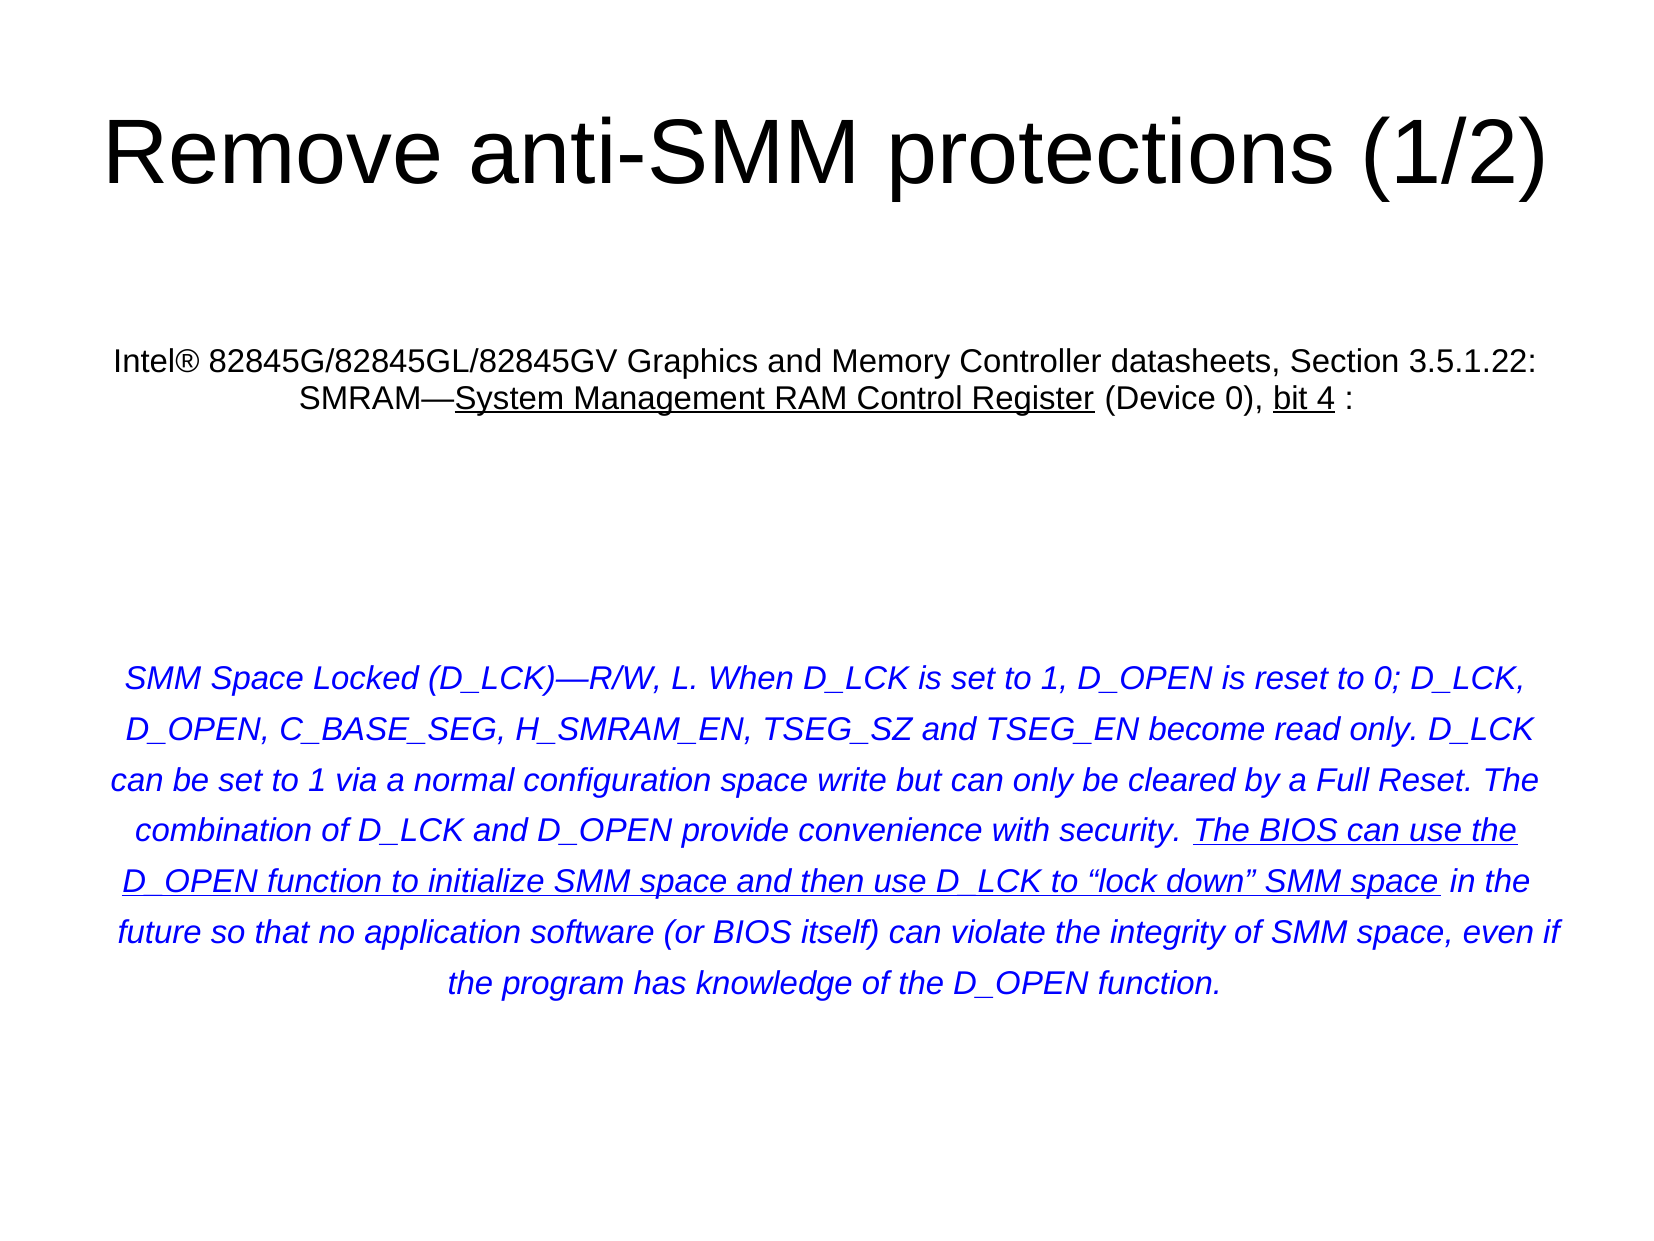

# Remove anti-SMM protections (1/2)
Intel® 82845G/82845GL/82845GV Graphics and Memory Controller datasheets, Section 3.5.1.22: SMRAM—System Management RAM Control Register (Device 0), bit 4 :
SMM Space Locked (D_LCK)—R/W, L. When D_LCK is set to 1, D_OPEN is reset to 0; D_LCK,
 D_OPEN, C_BASE_SEG, H_SMRAM_EN, TSEG_SZ and TSEG_EN become read only. D_LCK
can be set to 1 via a normal configuration space write but can only be cleared by a Full Reset. The
combination of D_LCK and D_OPEN provide convenience with security. The BIOS can use the
D_OPEN function to initialize SMM space and then use D_LCK to “lock down” SMM space in the
 future so that no application software (or BIOS itself) can violate the integrity of SMM space, even if
 the program has knowledge of the D_OPEN function.